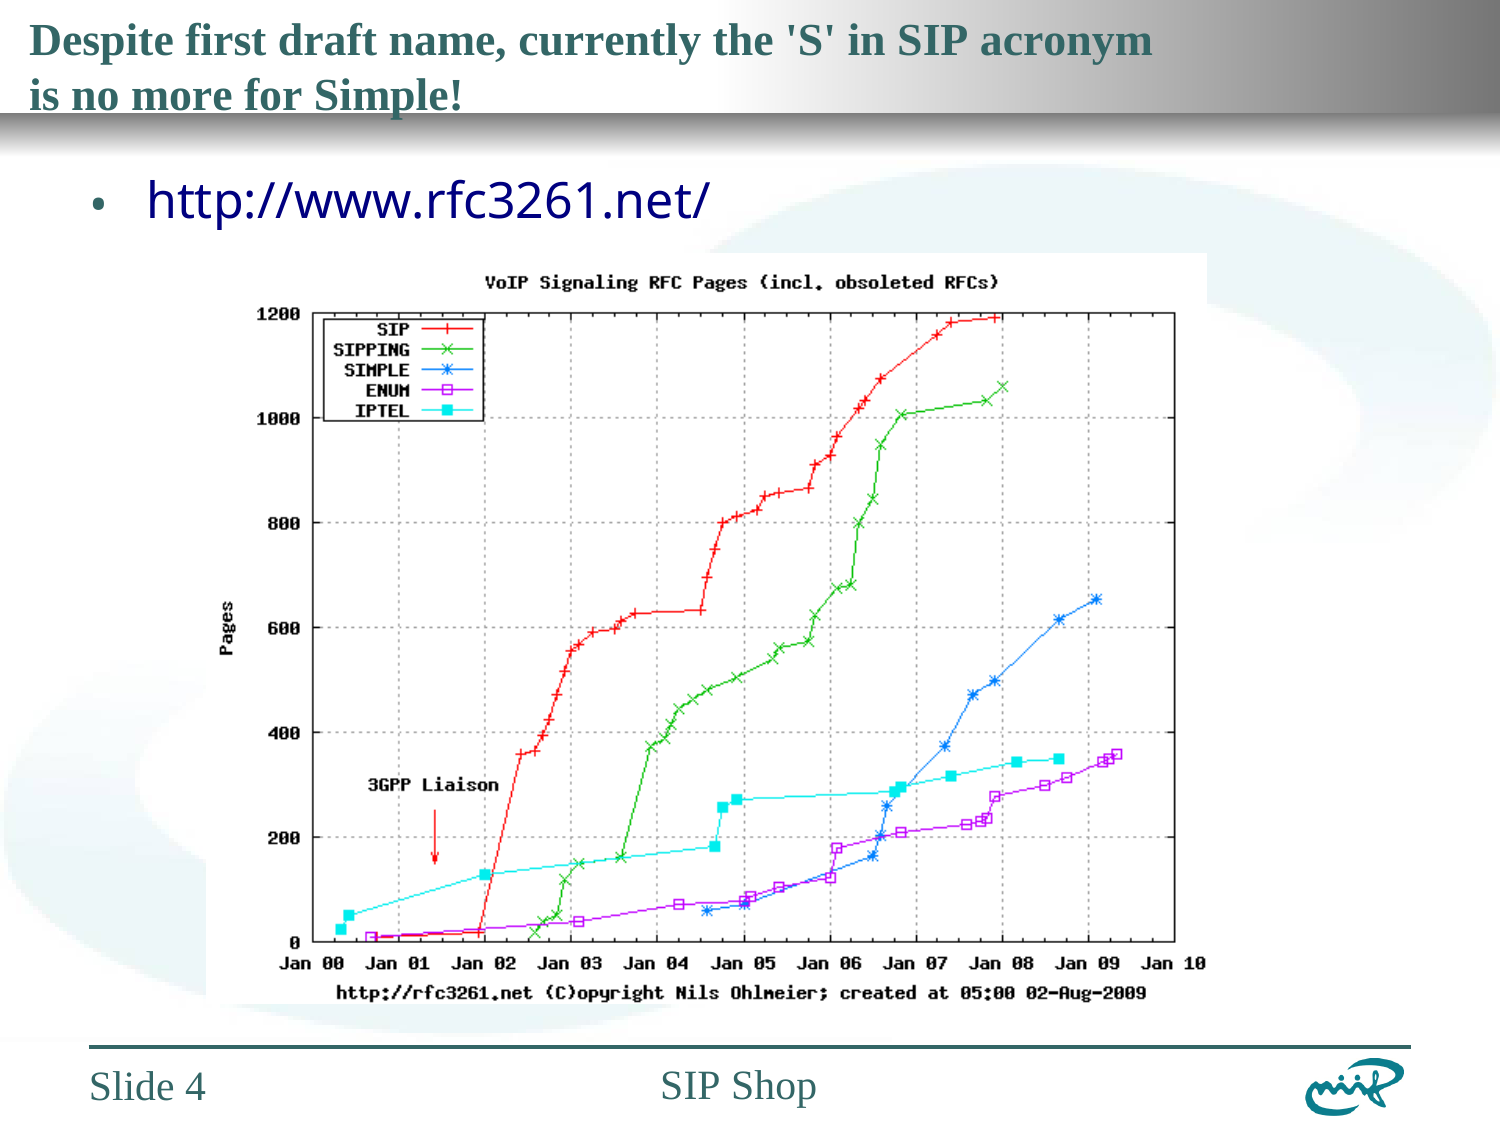

# Despite first draft name, currently the 'S' in SIP acronym is no more for Simple!
http://www.rfc3261.net/
4